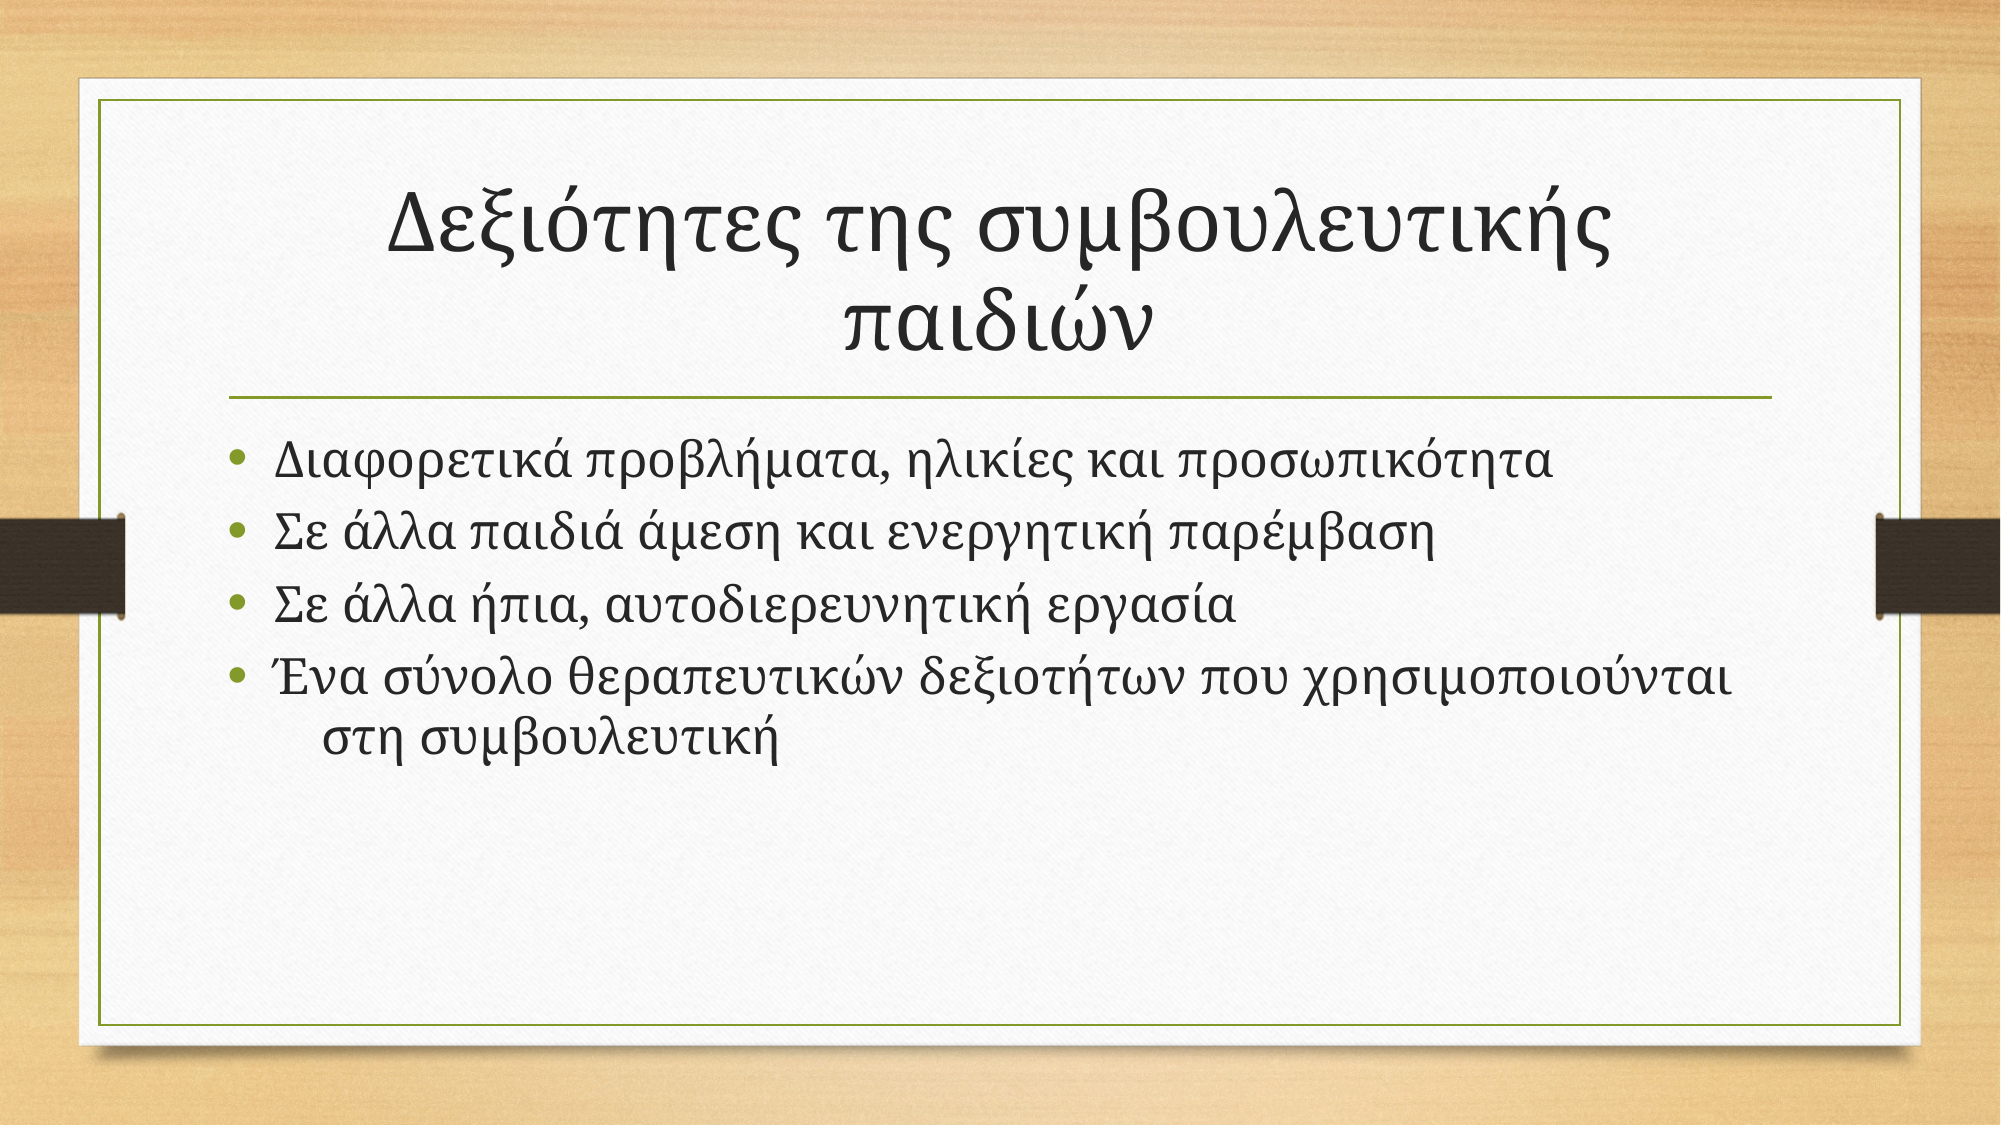

# Δεξιότητες της συμβουλευτικής παιδιών
Διαφορετικά προβλήματα, ηλικίες και προσωπικότητα
Σε άλλα παιδιά άμεση και ενεργητική παρέμβαση
Σε άλλα ήπια, αυτοδιερευνητική εργασία
Ένα σύνολο θεραπευτικών δεξιοτήτων που χρησιμοποιούνται στη συμβουλευτική